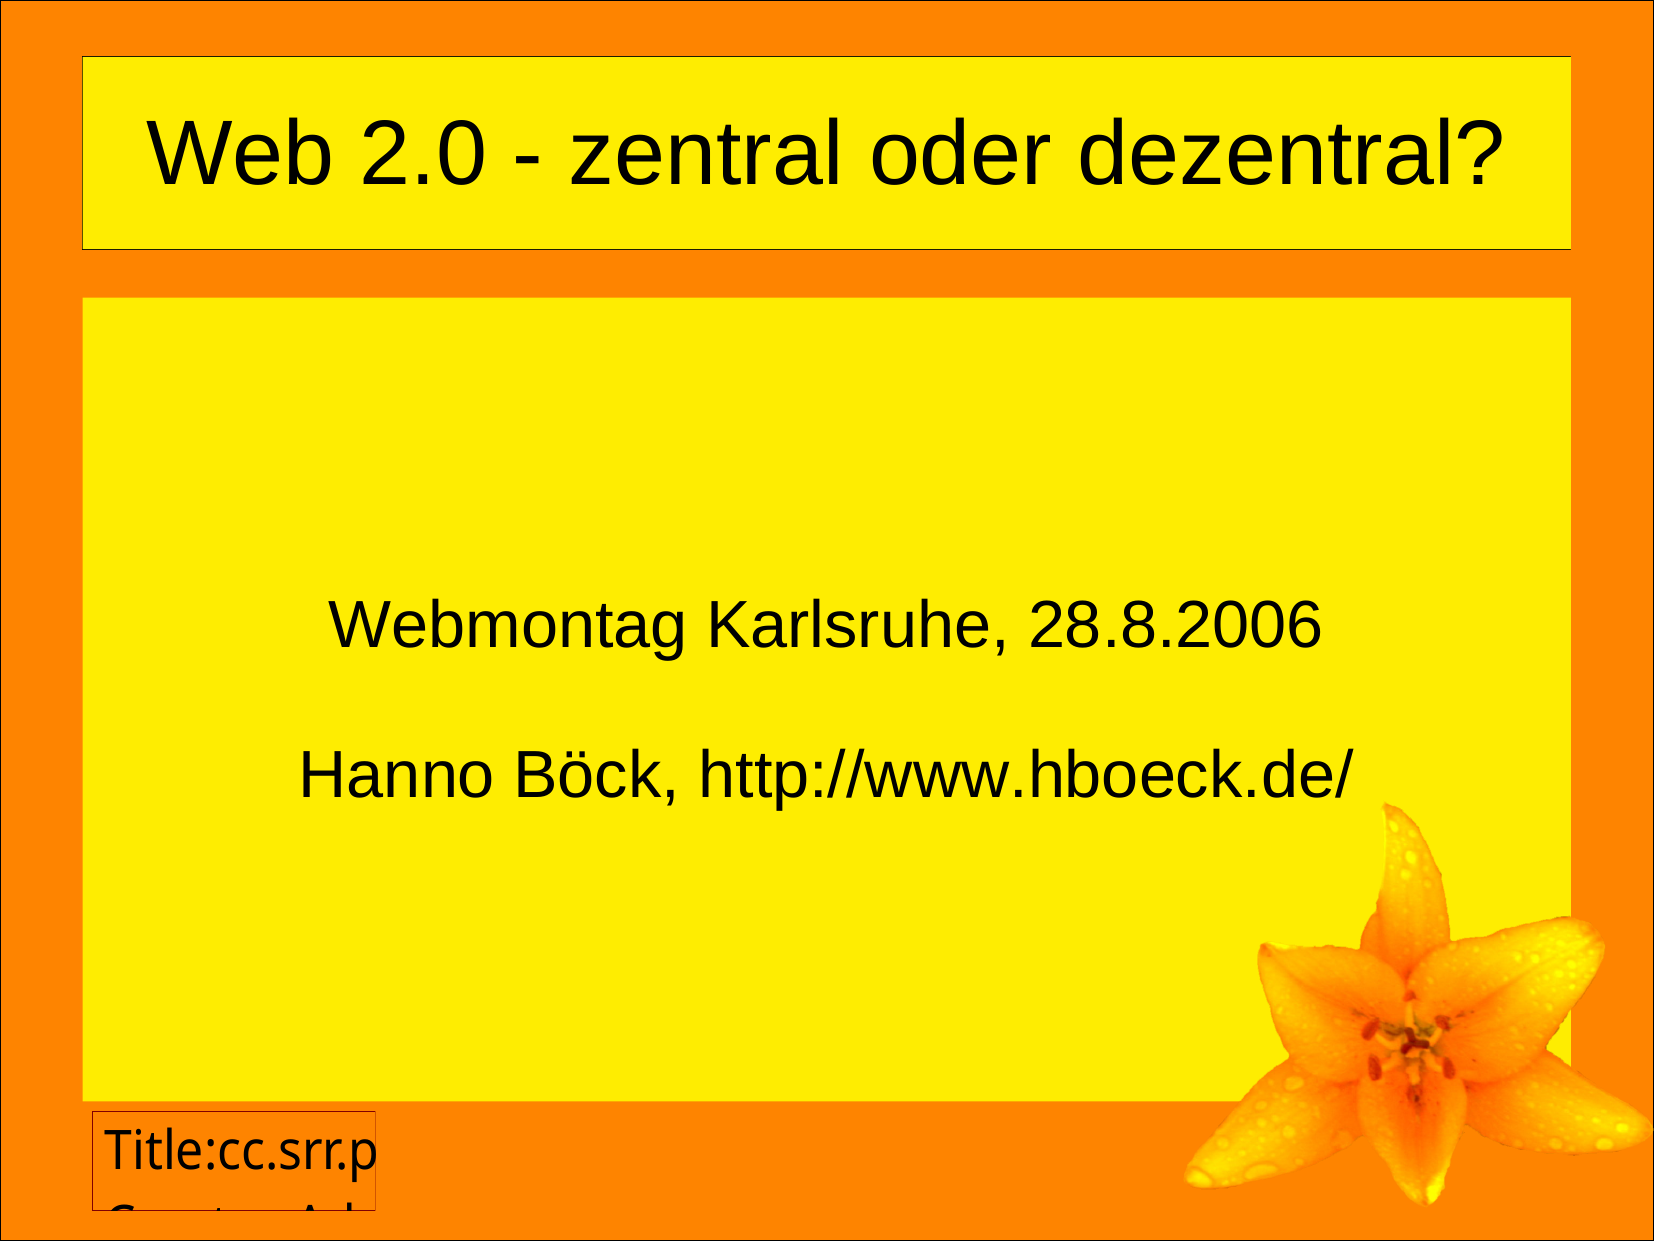

# Web 2.0 - zentral oder dezentral?
Webmontag Karlsruhe, 28.8.2006
Hanno Böck, http://www.hboeck.de/